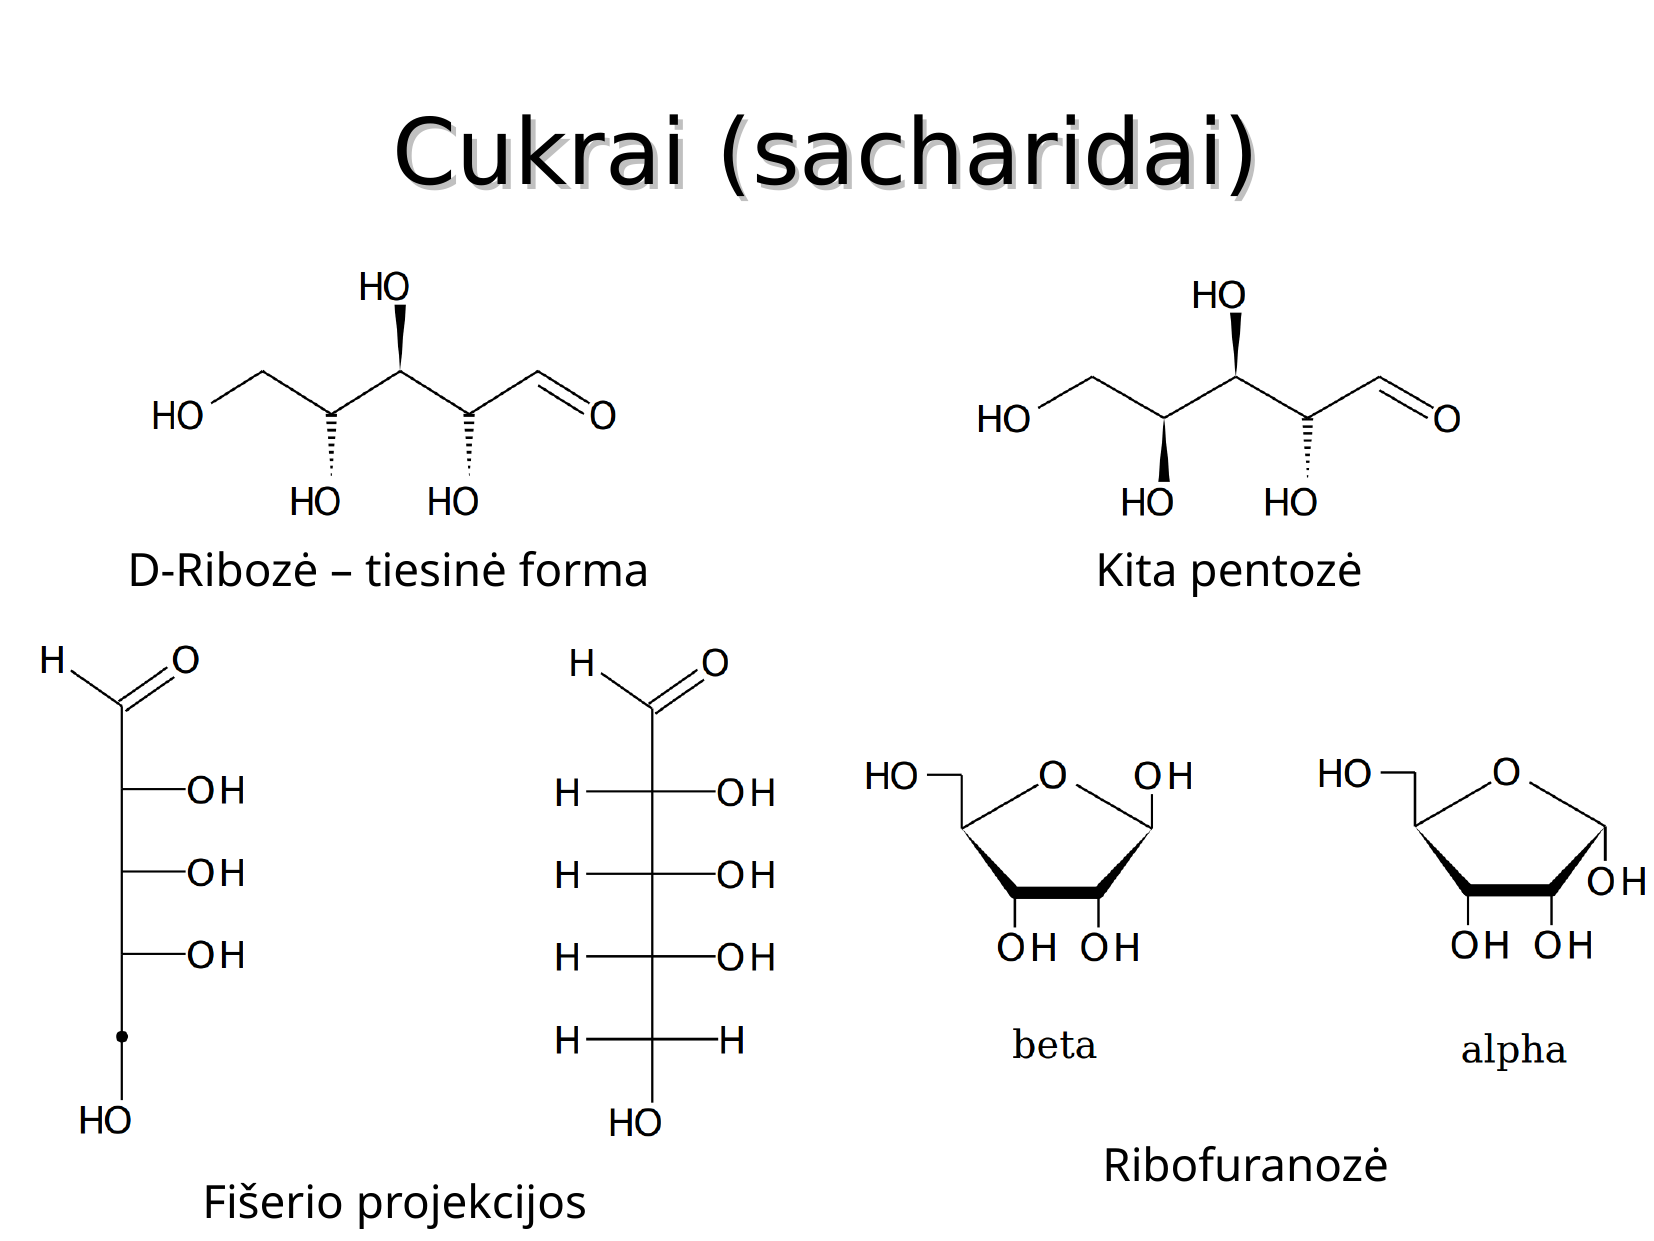

# Cukrai (sacharidai)
D-Ribozė – tiesinė forma
Kita pentozė
Ribofuranozė
Fišerio projekcijos